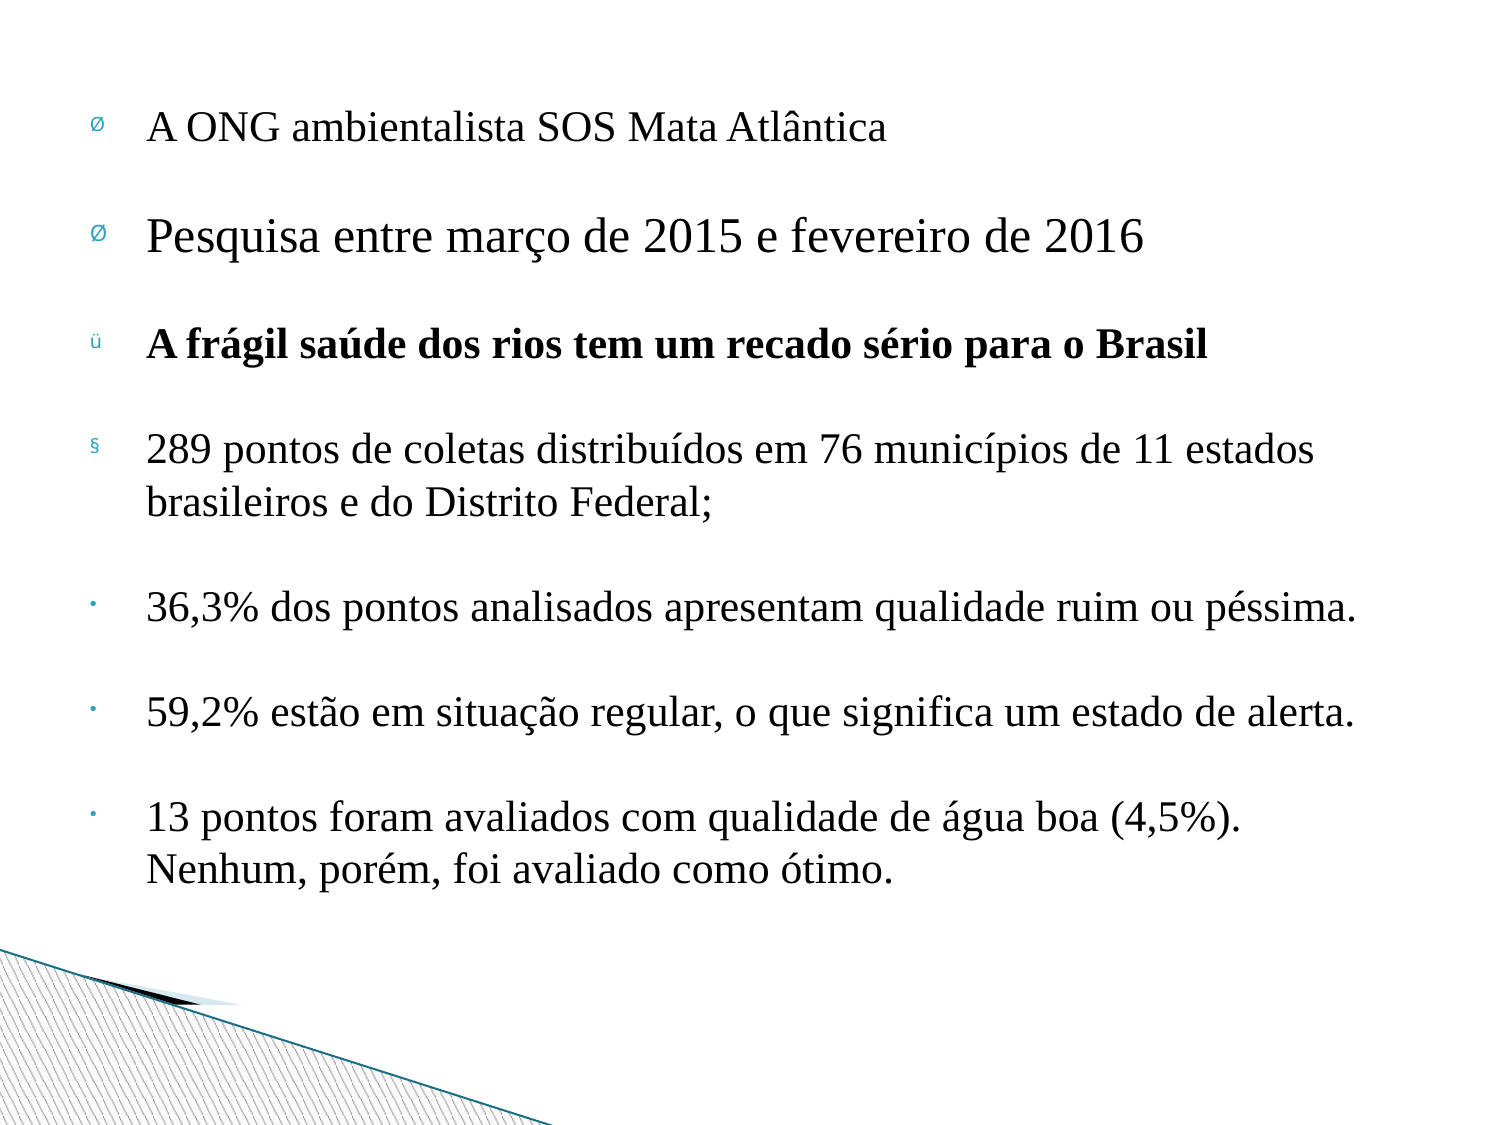

#
A ONG ambientalista SOS Mata Atlântica
Pesquisa entre março de 2015 e fevereiro de 2016
A frágil saúde dos rios tem um recado sério para o Brasil
289 pontos de coletas distribuídos em 76 municípios de 11 estados brasileiros e do Distrito Federal;
36,3% dos pontos analisados apresentam qualidade ruim ou péssima.
59,2% estão em situação regular, o que significa um estado de alerta.
13 pontos foram avaliados com qualidade de água boa (4,5%). Nenhum, porém, foi avaliado como ótimo.